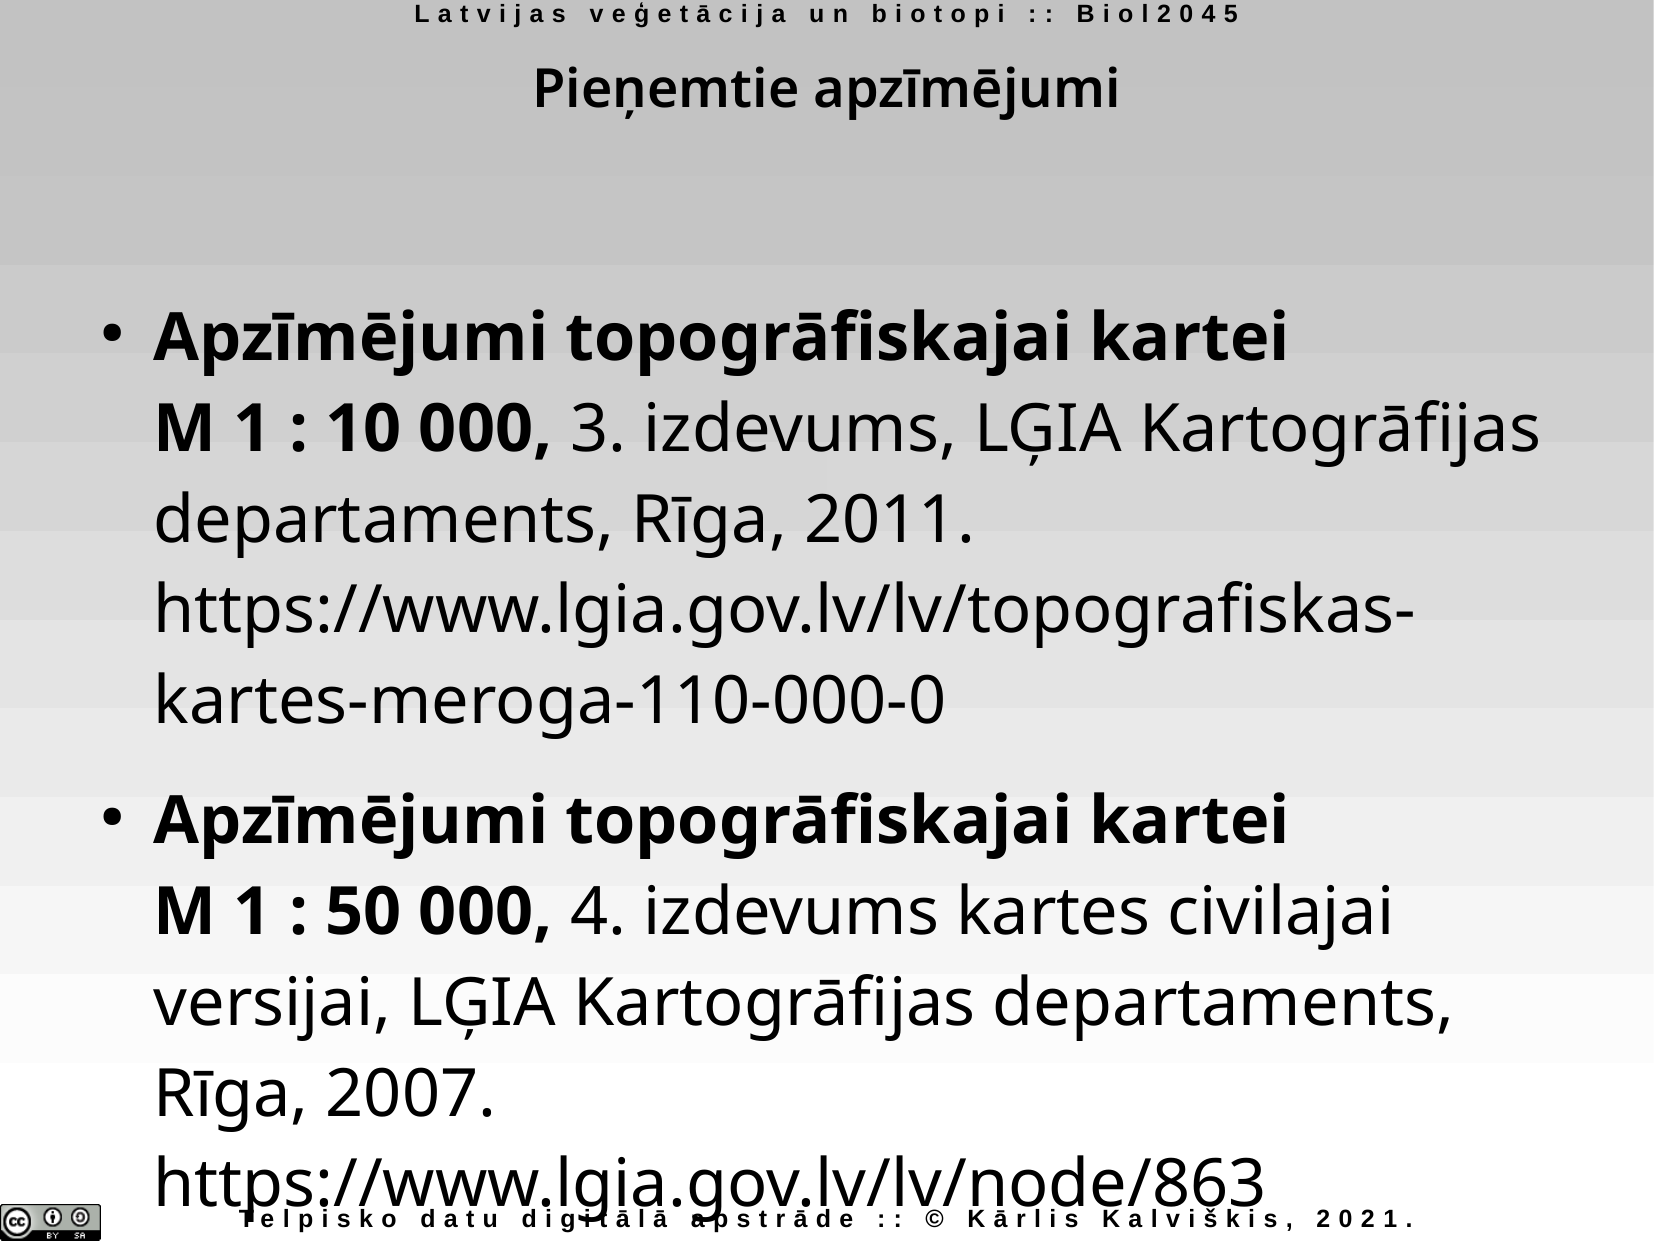

# Pieņemtie apzīmējumi
Apzīmējumi topogrāfiskajai kartei M 1 : 10 000, 3. izdevums, LĢIA Kartogrāfijas departaments, Rīga, 2011.
https://www.lgia.gov.lv/lv/topografiskas-kartes-meroga-110-000-0
Apzīmējumi topogrāfiskajai kartei M 1 : 50 000, 4. izdevums kartes civilajai versijai, LĢIA Kartogrāfijas departaments, Rīga, 2007.
https://www.lgia.gov.lv/lv/node/863